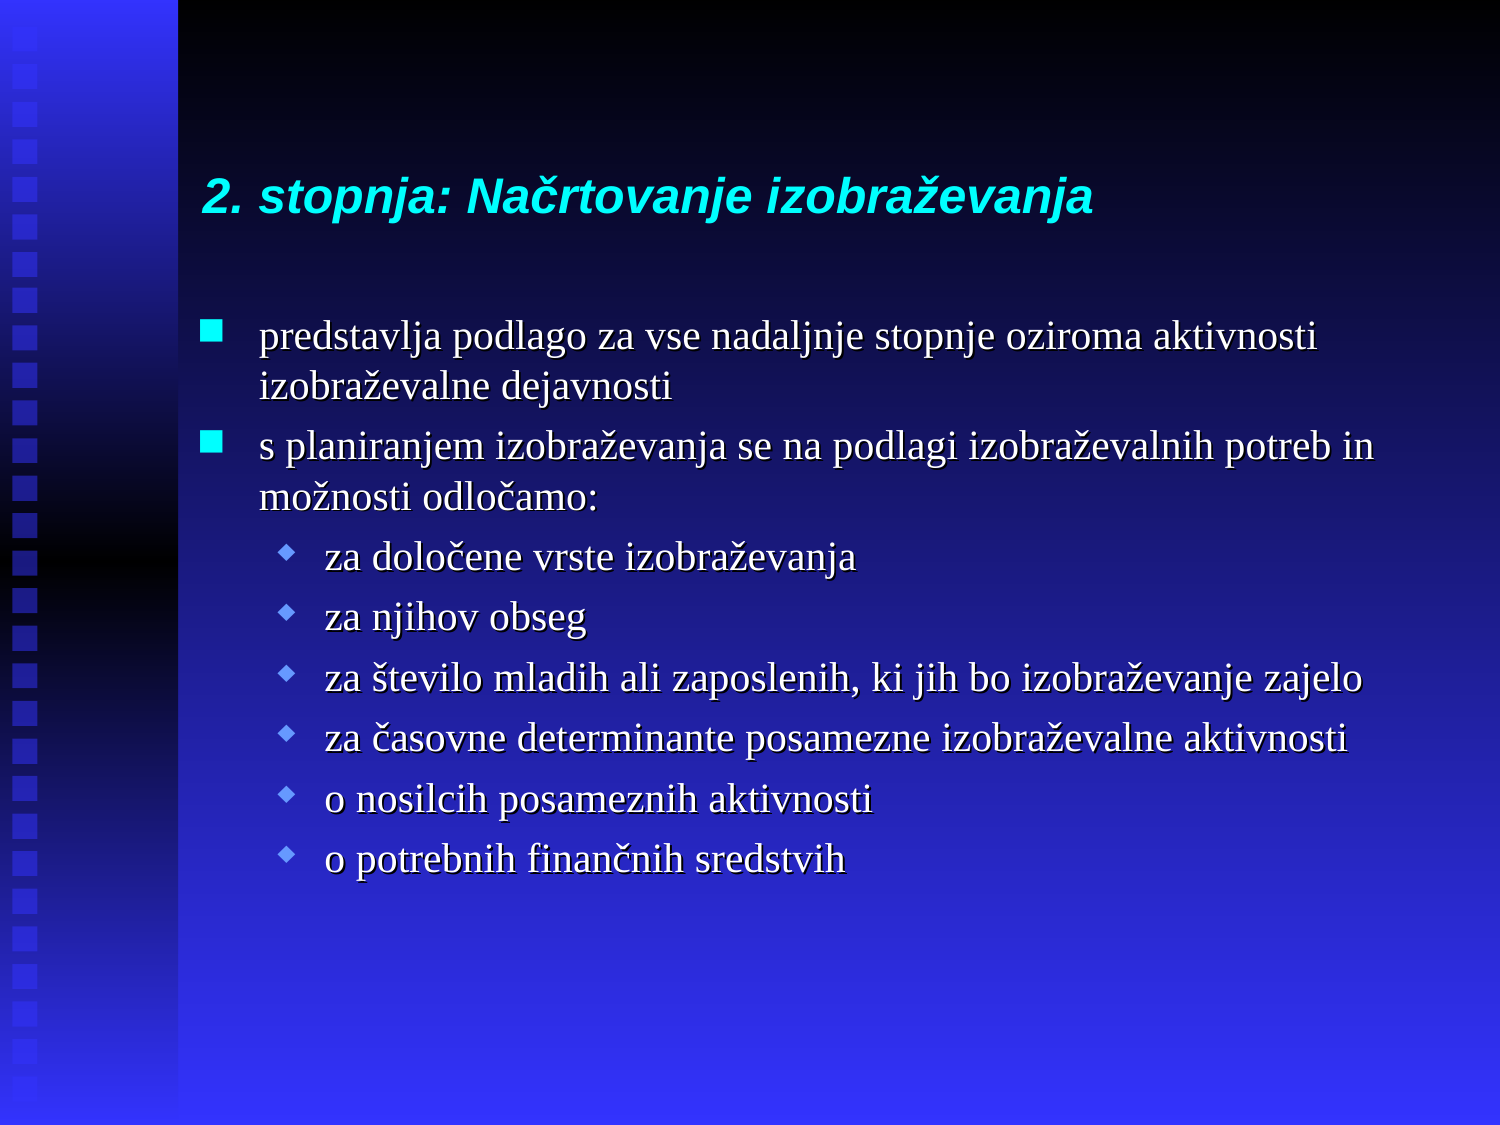

# 2. stopnja: Načrtovanje izobraževanja
predstavlja podlago za vse nadaljnje stopnje oziroma aktivnosti izobraževalne dejavnosti
s planiranjem izobraževanja se na podlagi izobraževalnih potreb in možnosti odločamo:
za določene vrste izobraževanja
za njihov obseg
za število mladih ali zaposlenih, ki jih bo izobraževanje zajelo
za časovne determinante posamezne izobraževalne aktivnosti
o nosilcih posameznih aktivnosti
o potrebnih finančnih sredstvih